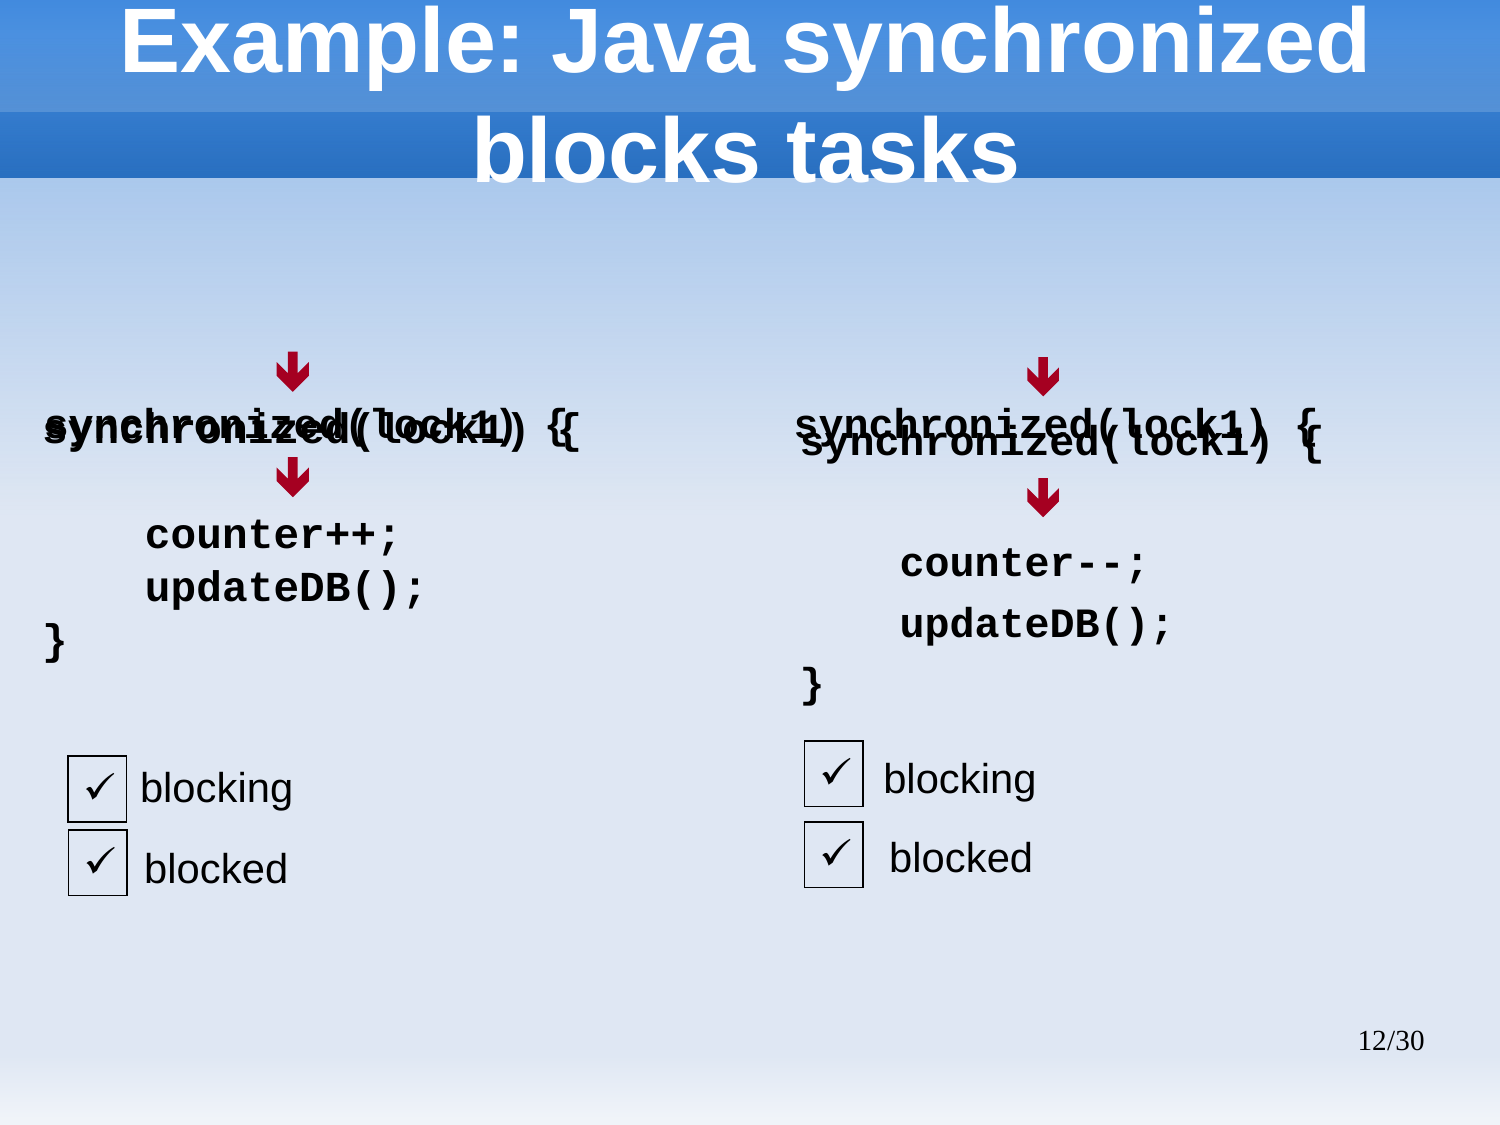

# Example: Java synchronized blocks tasks
synchronized(lock1) {
synchronized(lock1) {
 
synchronized(lock1) {
 
 counter--;
 updateDB();
}
 
synchronized(lock1) {
 
 counter++;
 updateDB();
}

blocking
blocking


blocked

blocked
12